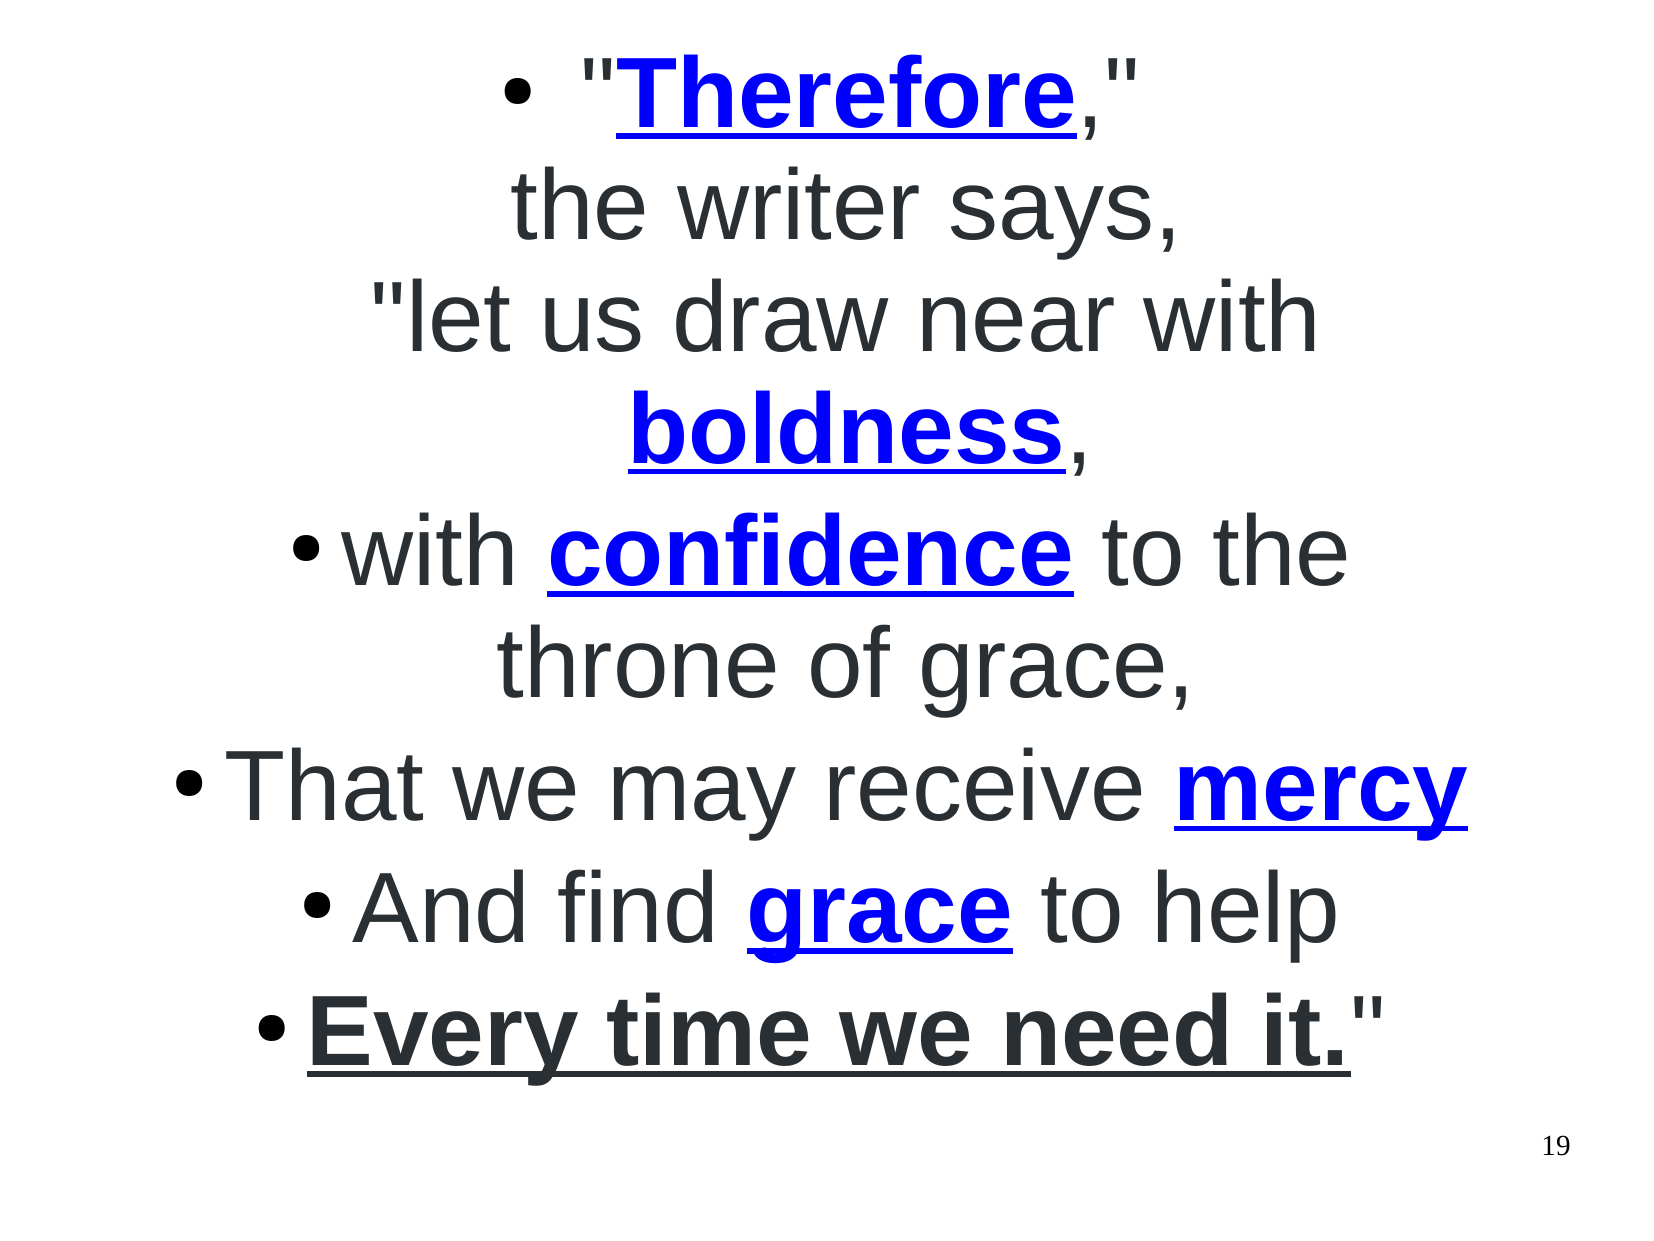

# "Therefore," the writer says, "let us draw near with boldness,
with confidence to the
throne of grace,
That we may receive mercy
And find grace to help
Every time we need it."
19